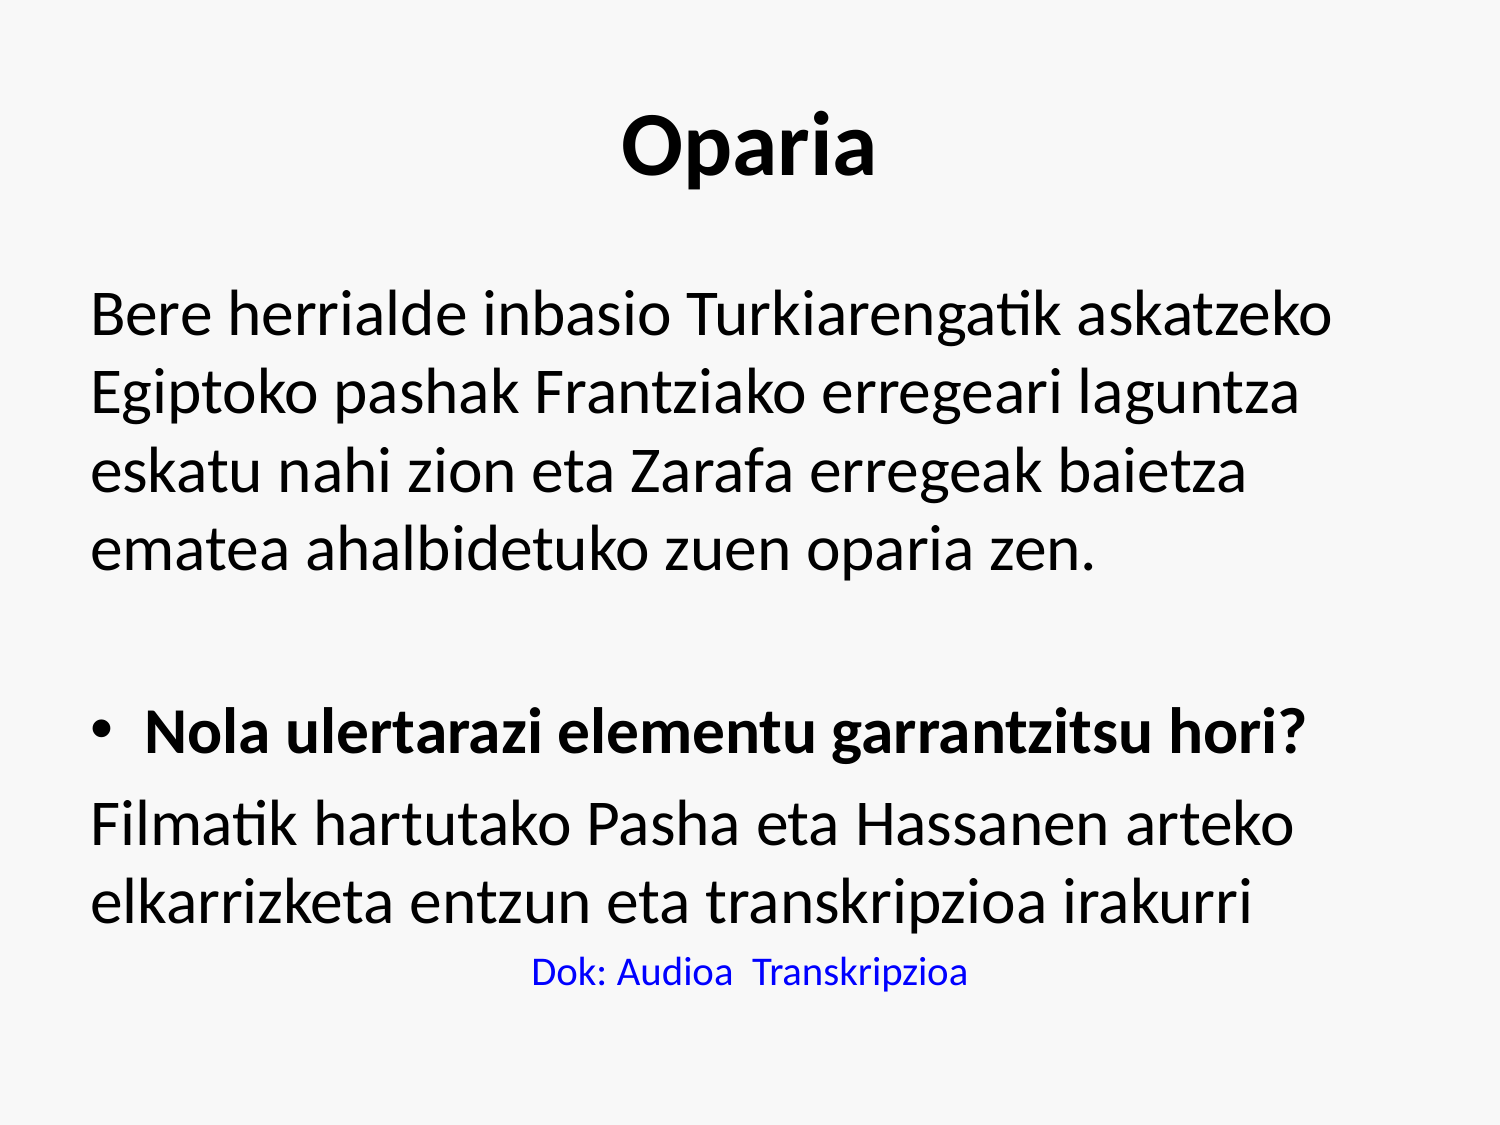

# Oparia
Bere herrialde inbasio Turkiarengatik askatzeko Egiptoko pashak Frantziako erregeari laguntza eskatu nahi zion eta Zarafa erregeak baietza ematea ahalbidetuko zuen oparia zen.
Nola ulertarazi elementu garrantzitsu hori?
Filmatik hartutako Pasha eta Hassanen arteko elkarrizketa entzun eta transkripzioa irakurri
Dok: Audioa Transkripzioa